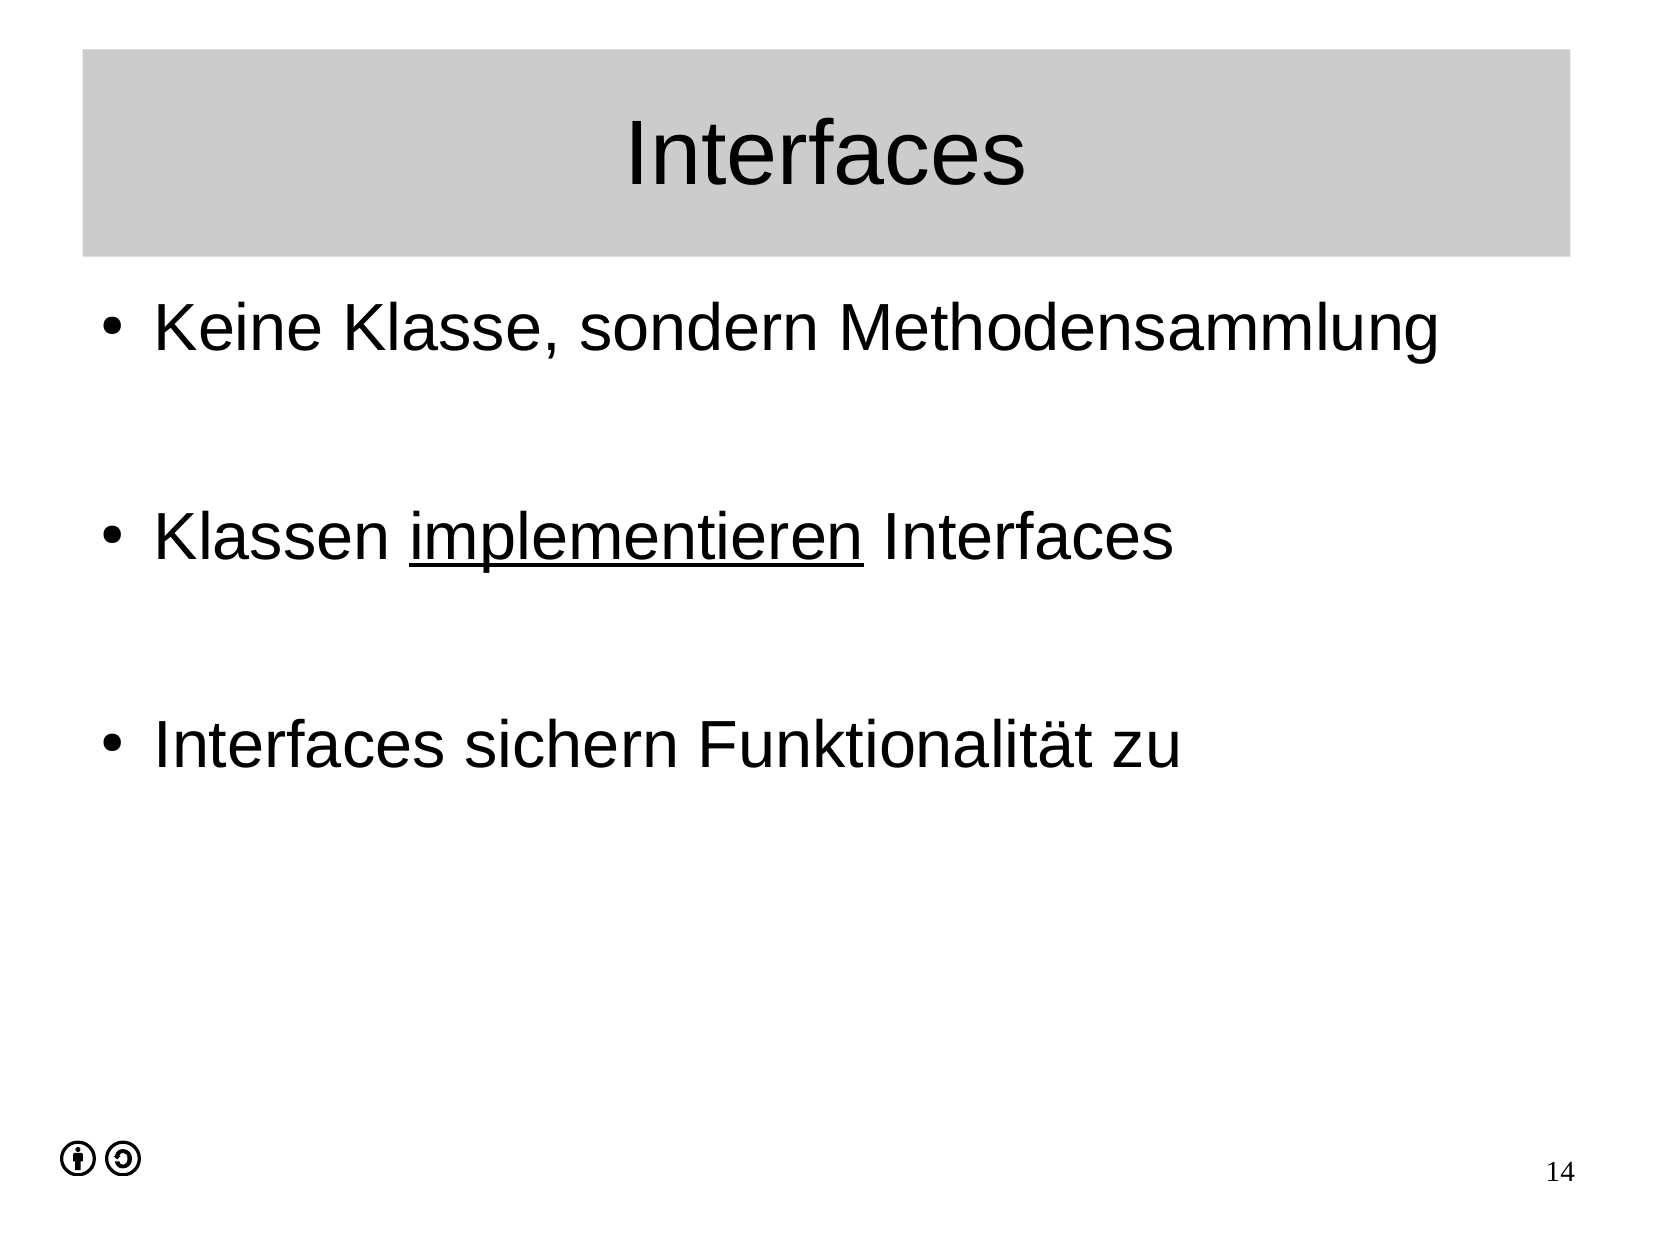

# Interfaces
Keine Klasse, sondern Methodensammlung
Klassen implementieren Interfaces
Interfaces sichern Funktionalität zu
14